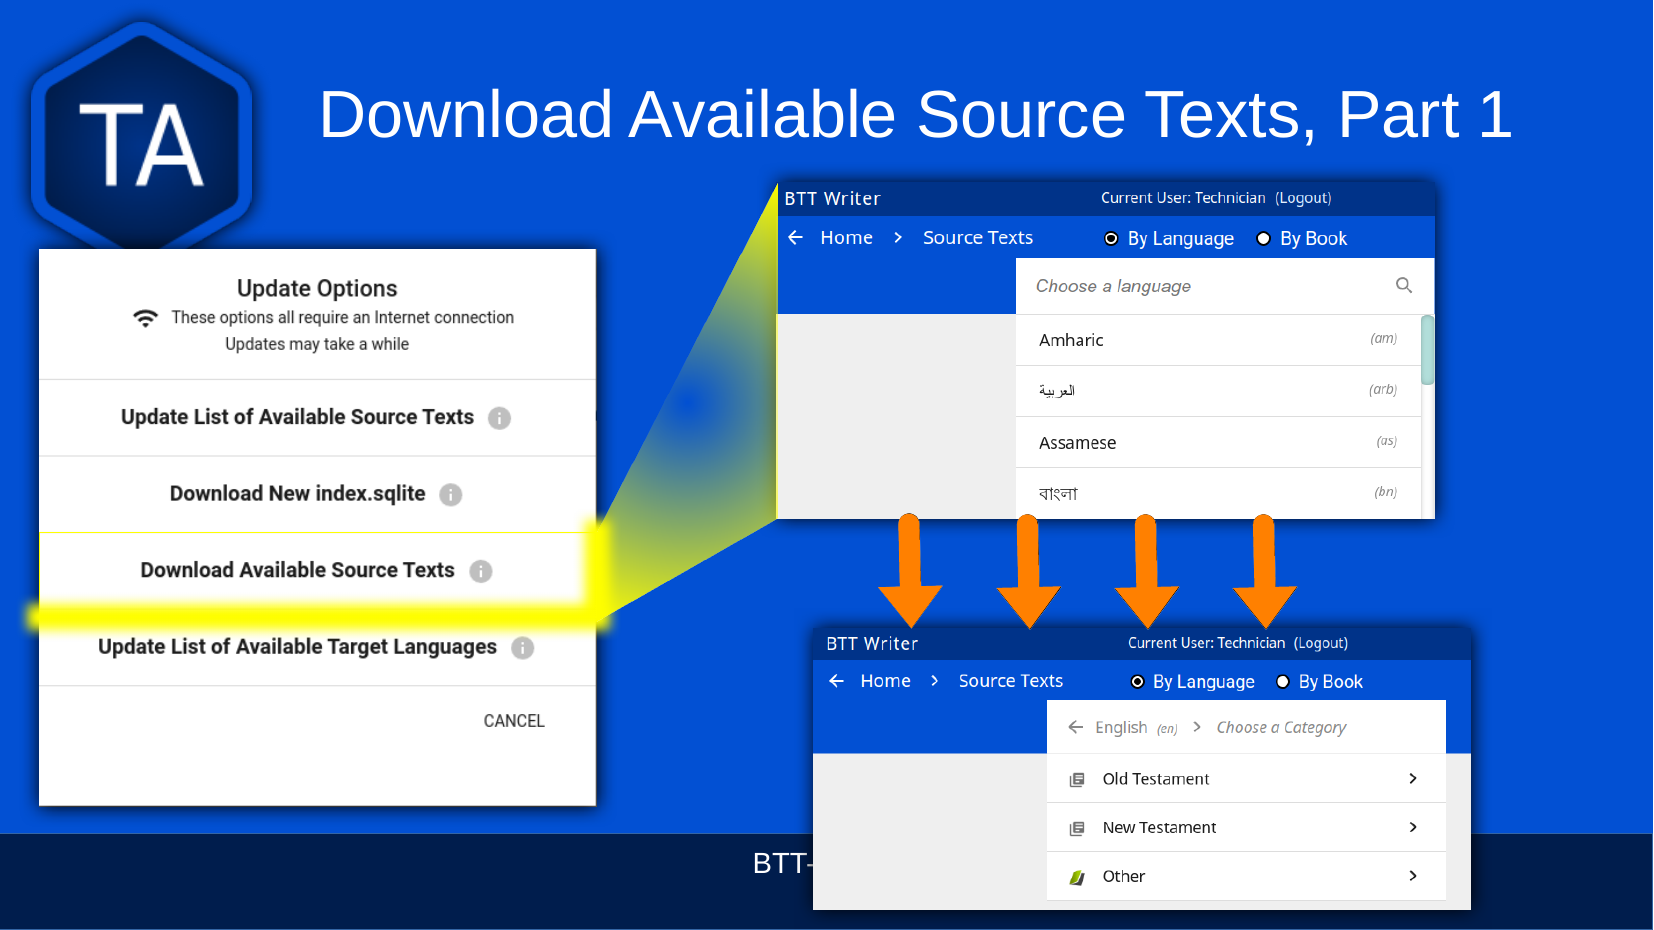

# Download Available Source Texts, Part 1